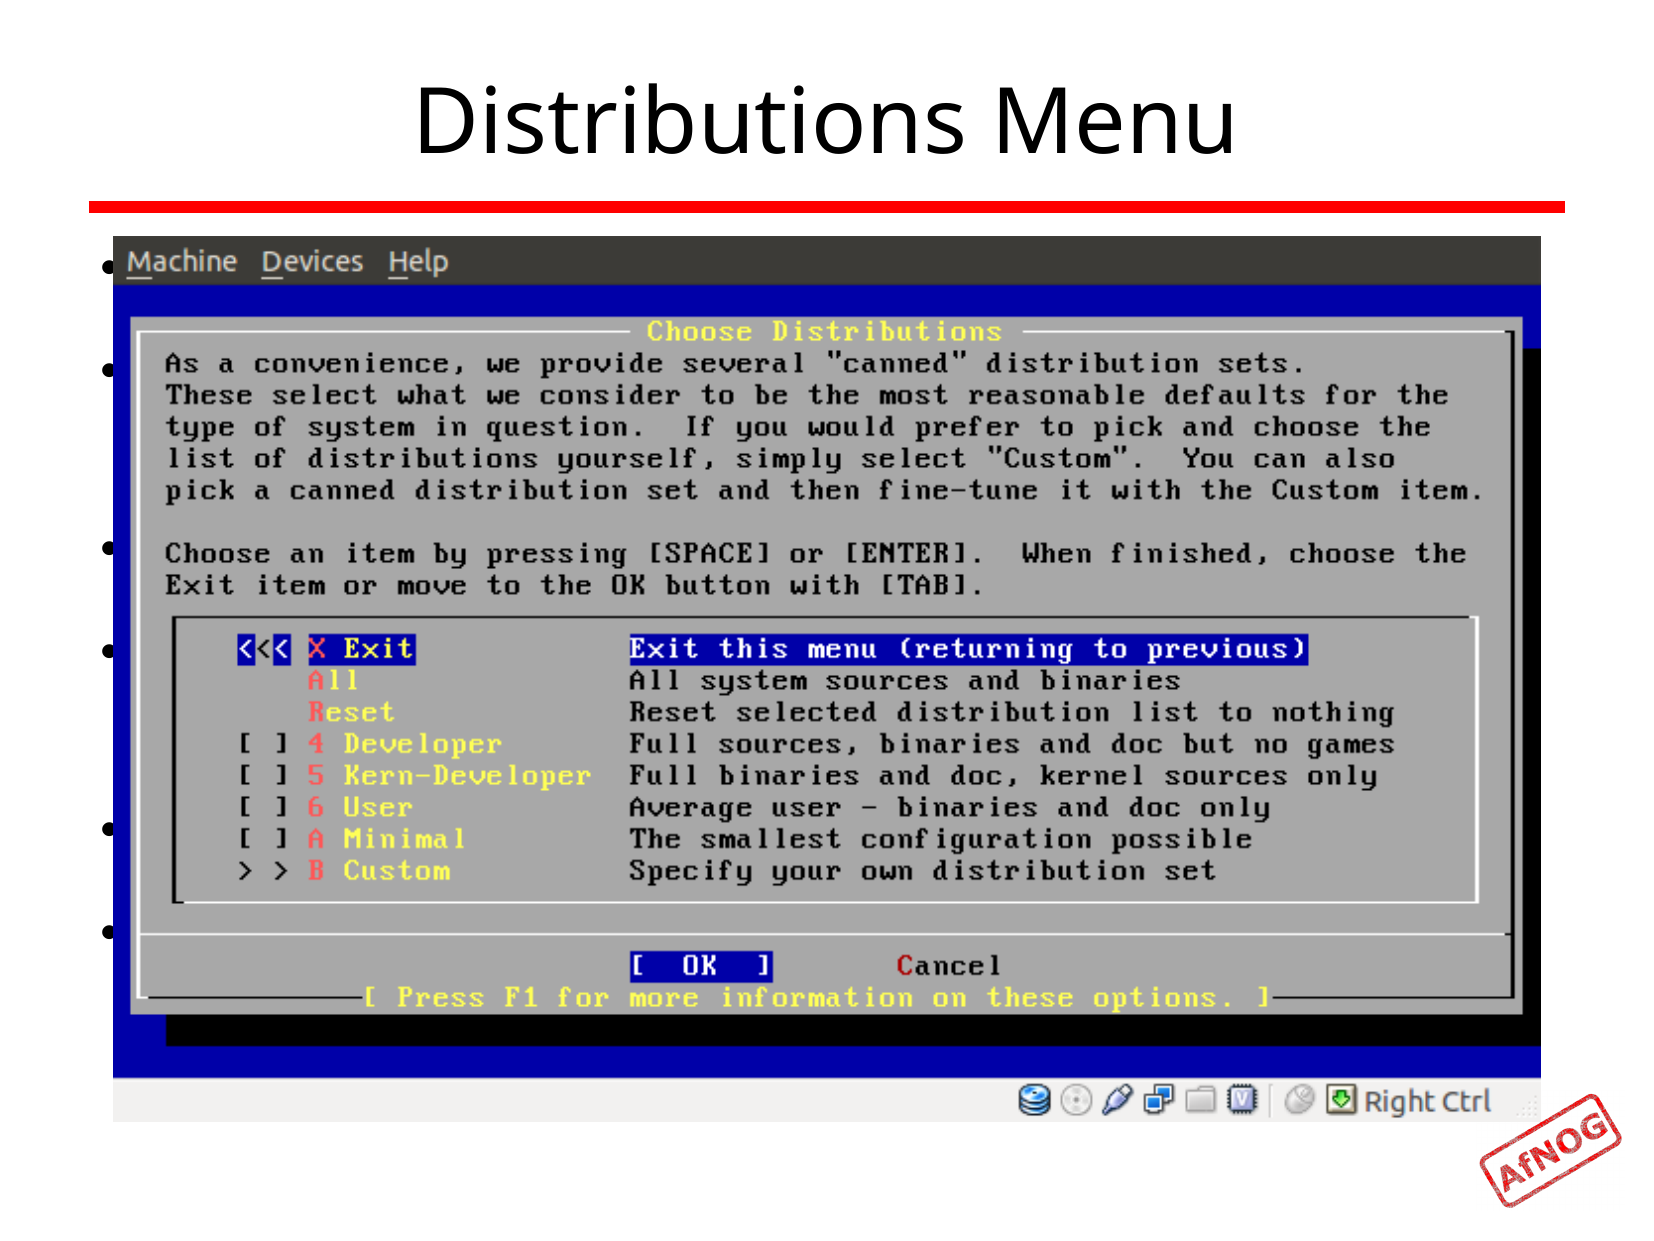

# Distributions Menu
Choose User
Choose English Documentation
Choose Exit
Say Yes to installing FreeBSD Ports
Choose Exit
Choose Commit